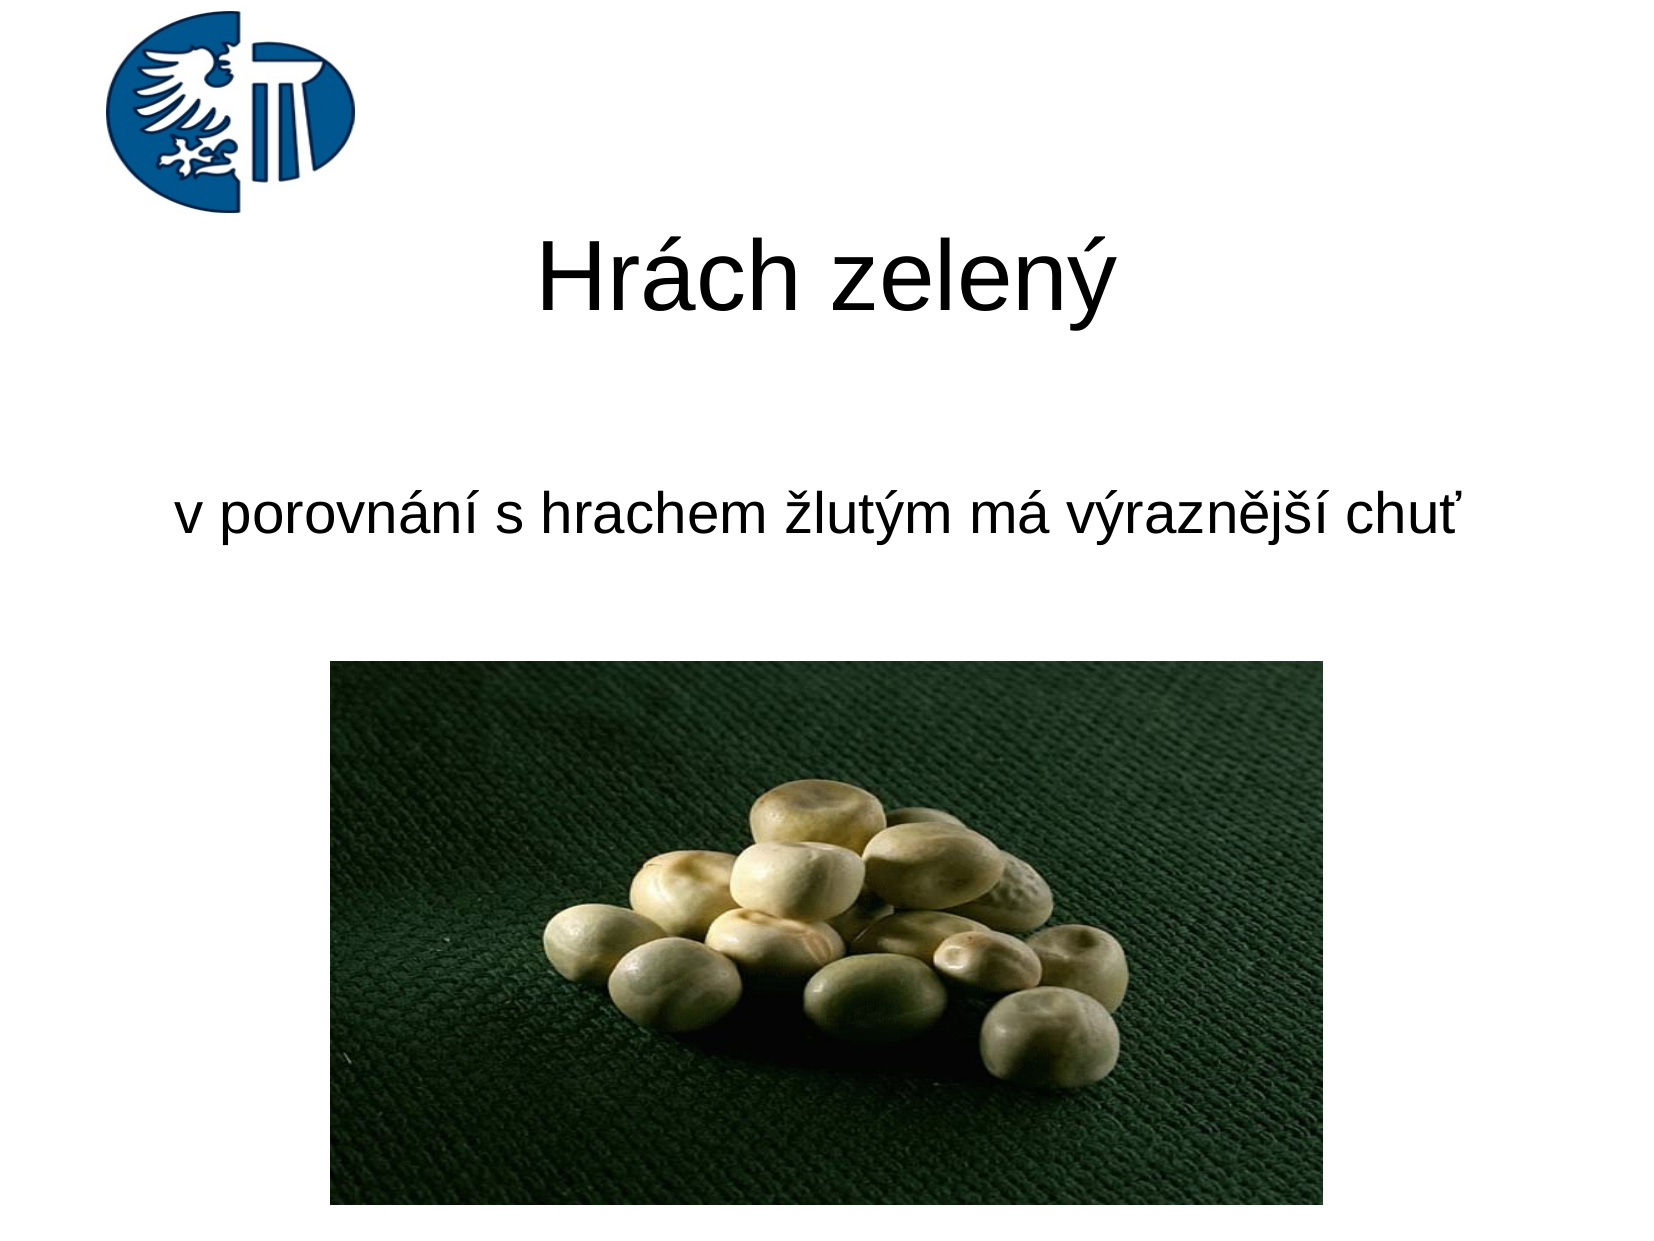

# Hrách zelený v porovnání s hrachem žlutým má výraznější chuť